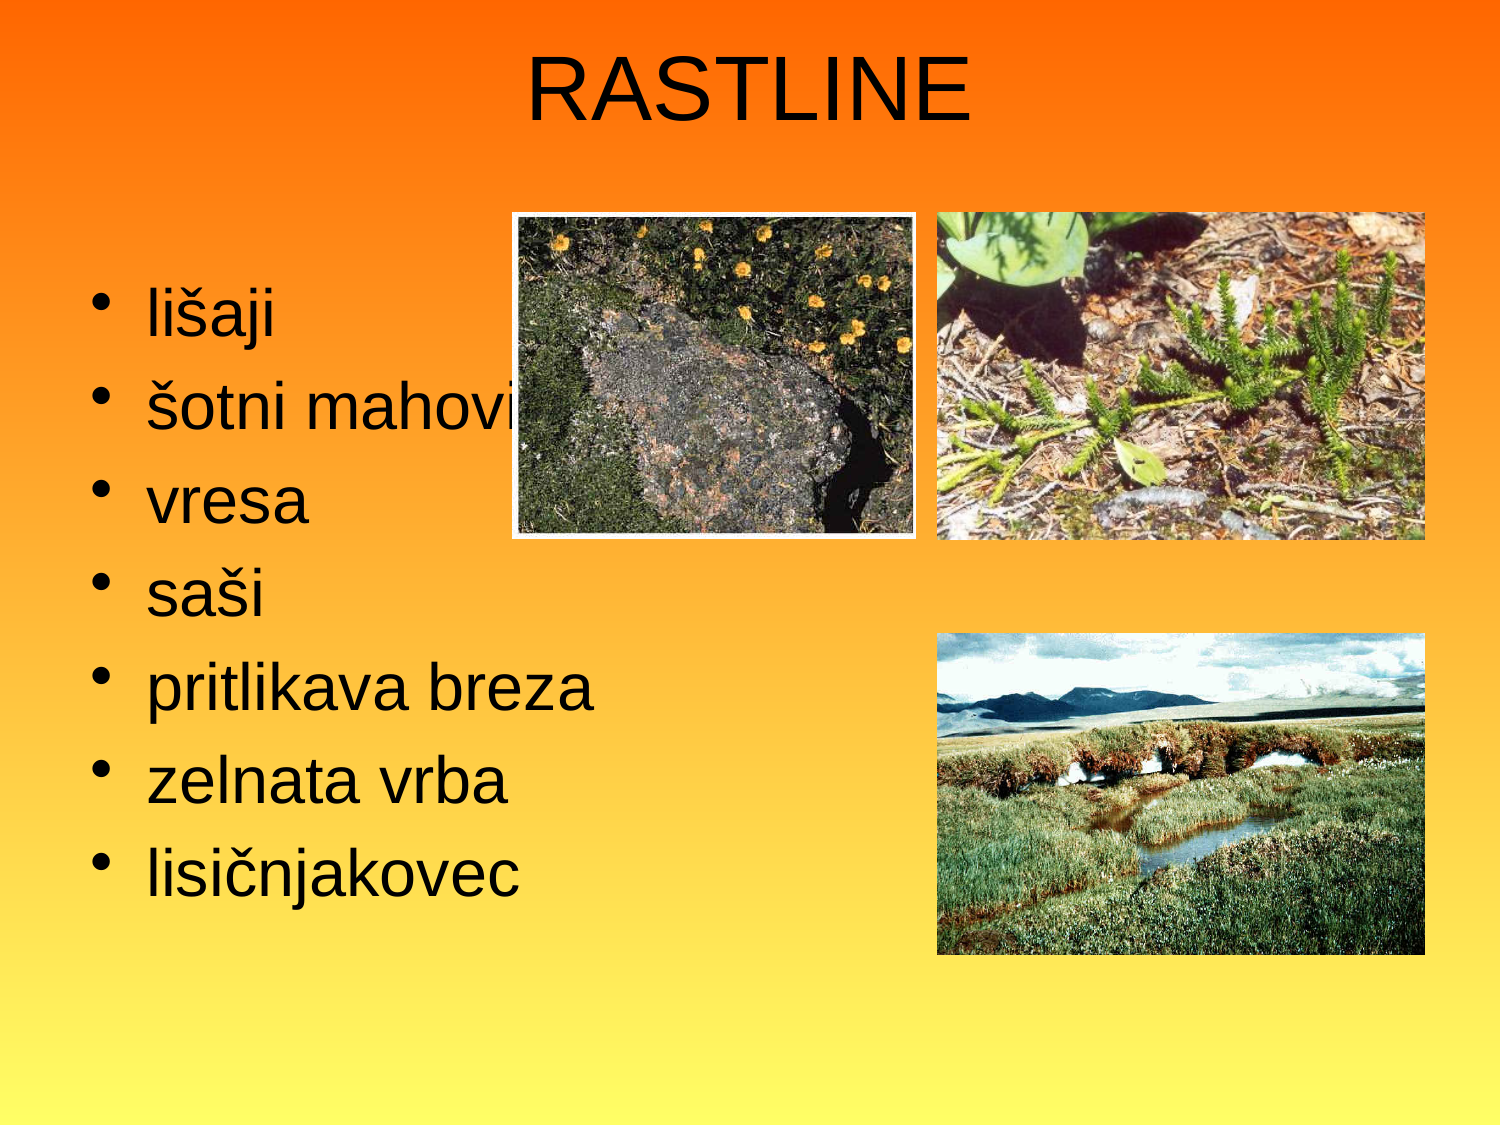

# RASTLINE
lišaji
šotni mahovi
vresa
saši
pritlikava breza
zelnata vrba
lisičnjakovec